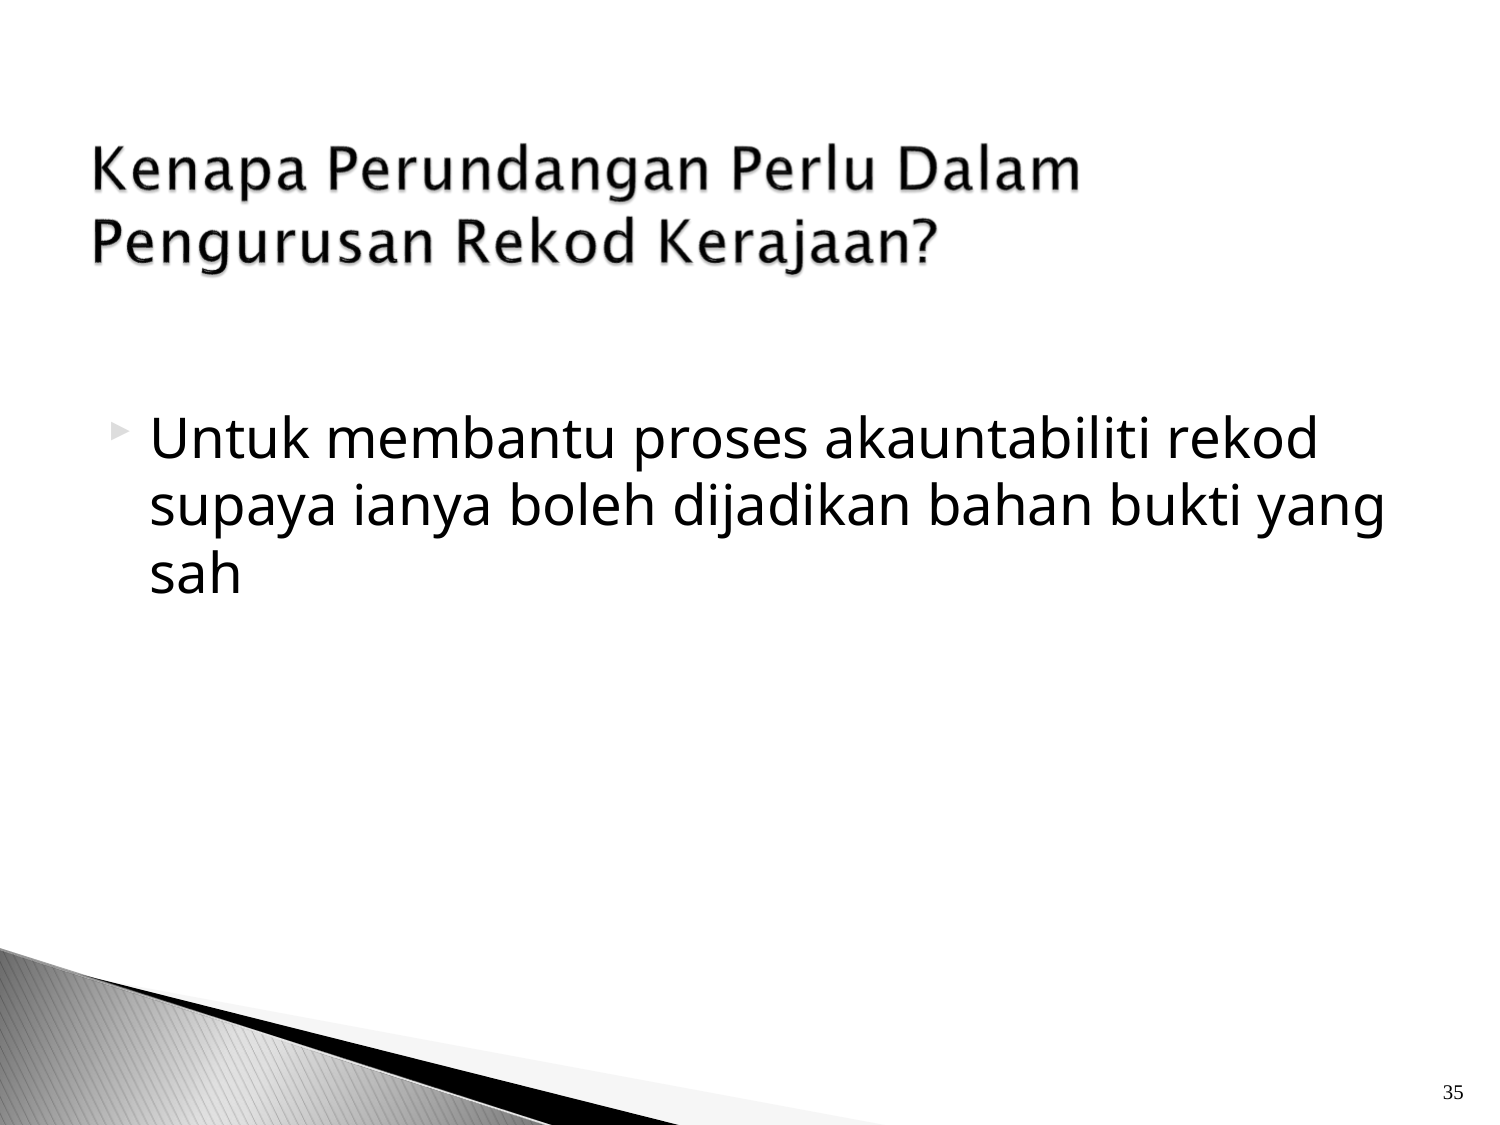

# Untuk membantu proses akauntabiliti rekod supaya ianya boleh dijadikan bahan bukti yang sah